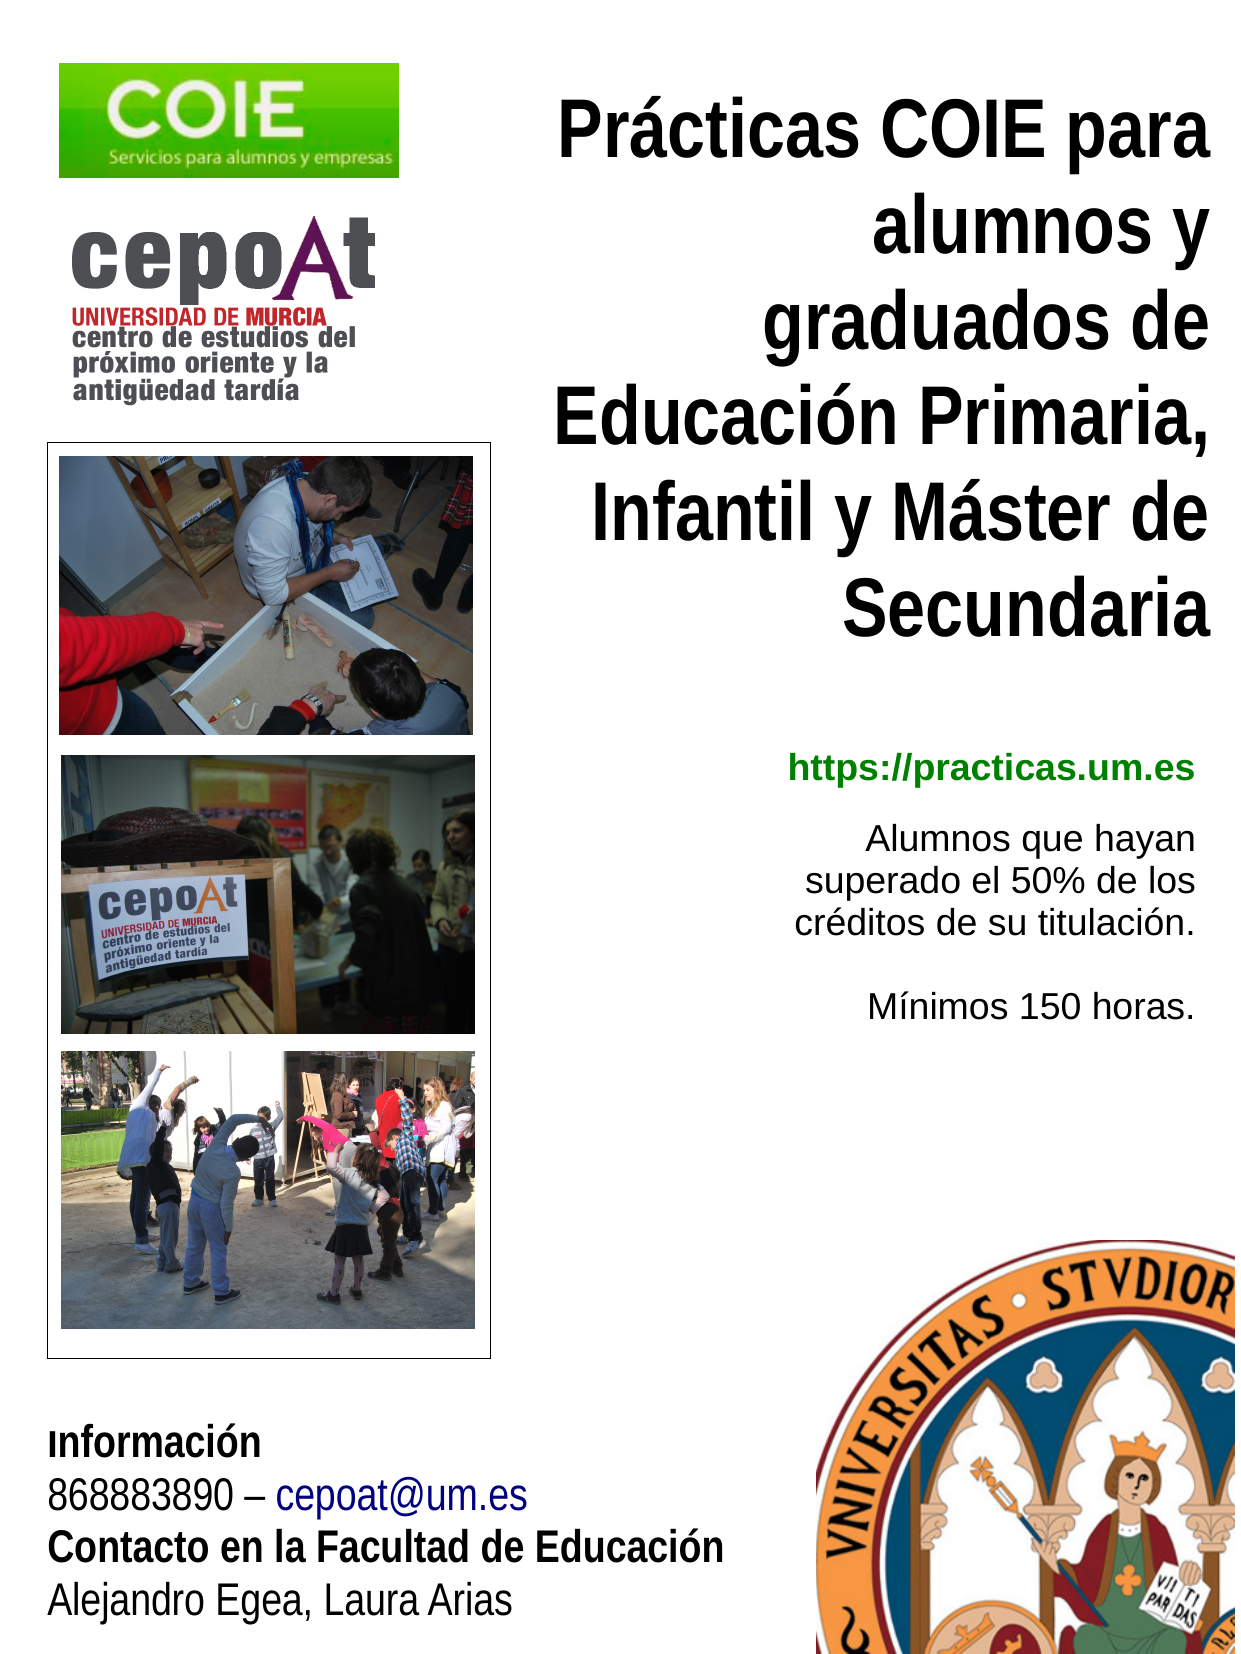

# Prácticas COIE para alumnos y graduados de Educación Primaria, Infantil y Máster de Secundaria
https://practicas.um.es
Alumnos que hayan superado el 50% de los créditos de su titulación.
Mínimos 150 horas.
Información
868883890 – cepoat@um.es
Contacto en la Facultad de Educación
Alejandro Egea, Laura Arias